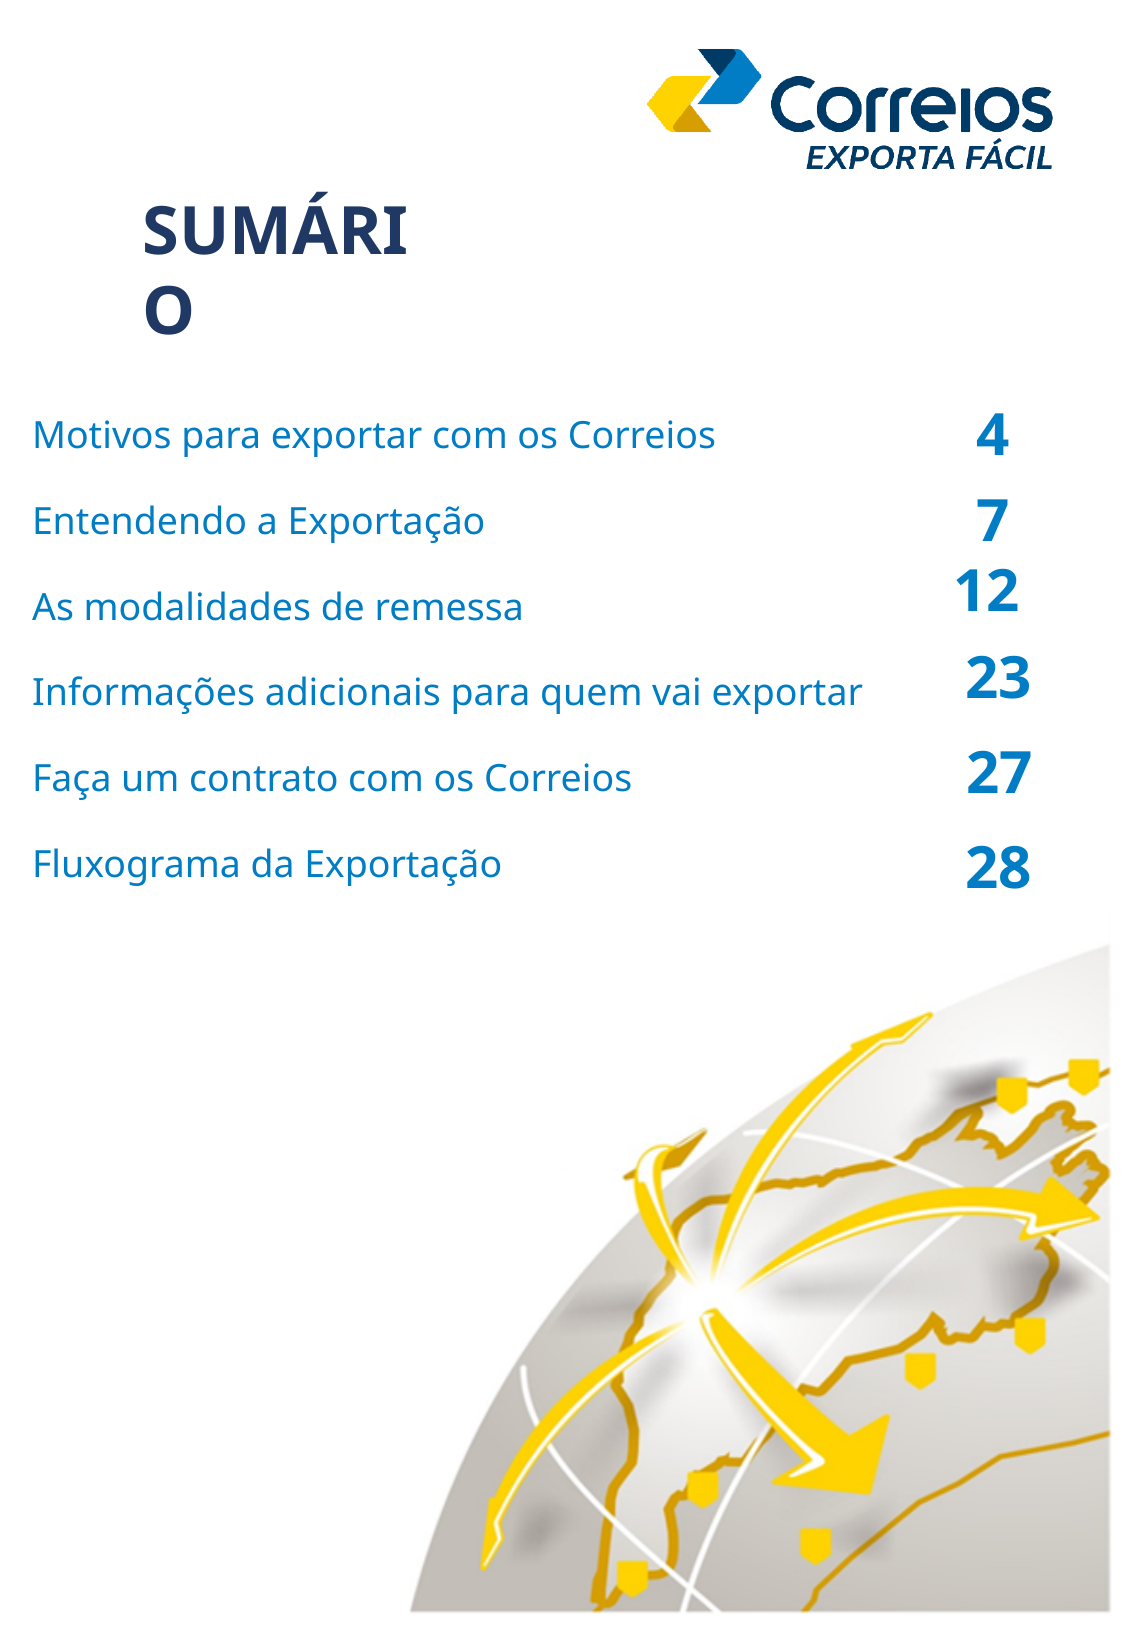

SUMÁRIO
4
Motivos para exportar com os Correios
Entendendo a Exportação
As modalidades de remessa
Informações adicionais para quem vai exportar
Faça um contrato com os Correios
Fluxograma da Exportação
7
12
23
27
28